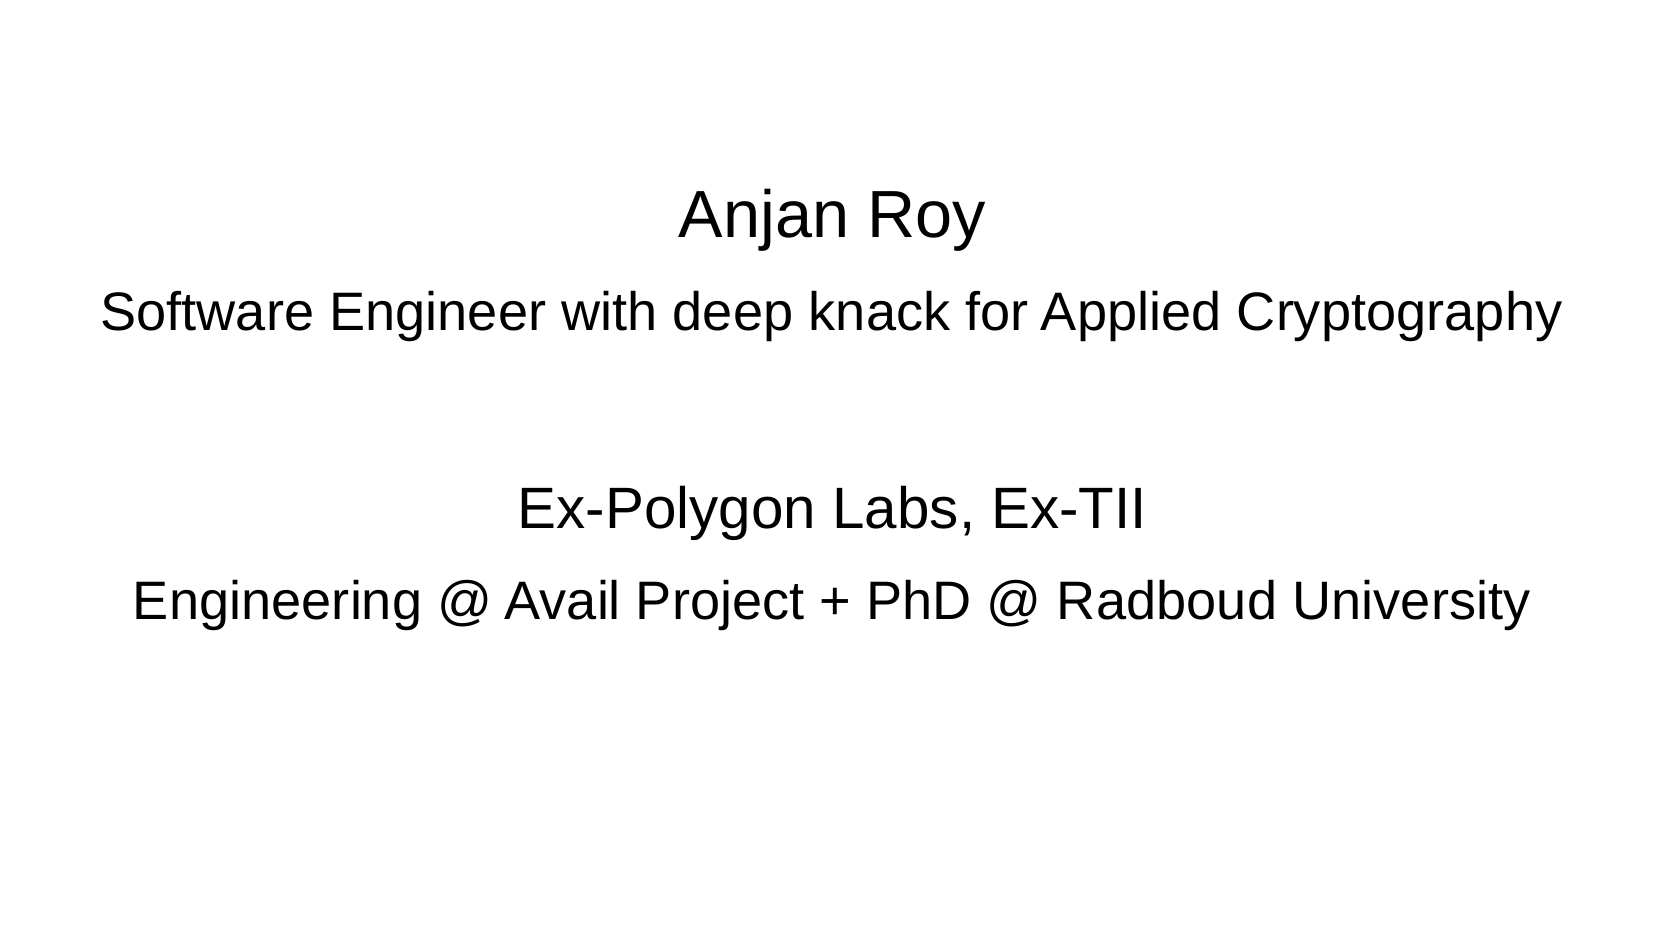

# Anjan Roy
Software Engineer with deep knack for Applied Cryptography
Ex-Polygon Labs, Ex-TII
Engineering @ Avail Project + PhD @ Radboud University